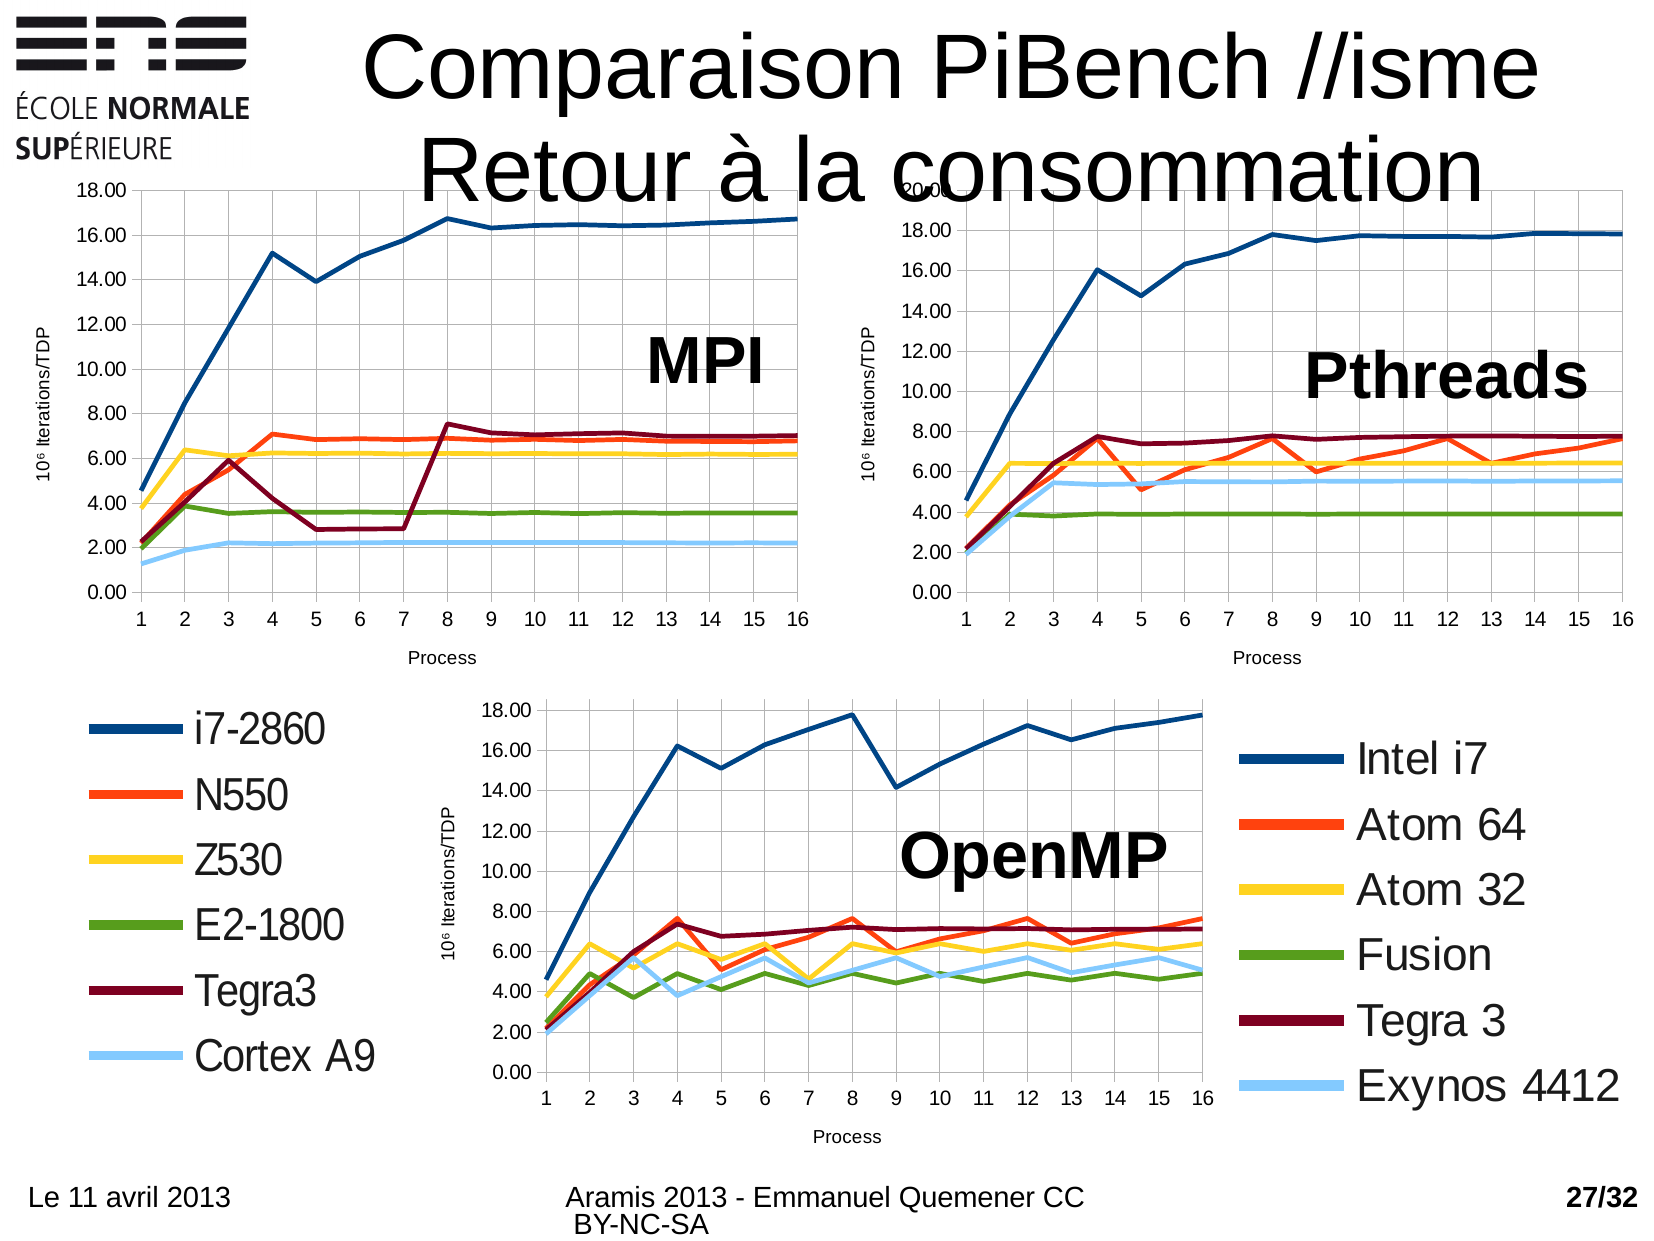

# Comparaison PiBench //isme Retour à la consommation
### Chart
| Category | i7-2860 | N550 | Z530 | E2-1800 | Tegra3 | Cortex A9 |
|---|---|---|---|---|---|---|
| 1 | 4.55466739541345 | 2.20498657714421 | 3.75290850409067 | 1.95308685377239 | 2.26731663076749 | 1.2757542897238 |
| 2 | 8.4850027576259 | 4.38409013689321 | 6.38325035107877 | 3.87011881264755 | 4.04448938321537 | 1.88697046891216 |
| 3 | 11.836070424619 | 5.4885495135773 | 6.11620795107034 | 3.53519284476968 | 5.91715976331361 | 2.21926320461607 |
| 4 | 15.1946818613485 | 7.08930755188487 | 6.24336642317538 | 3.61454492879347 | 4.21318727617443 | 2.18173884586015 |
| 5 | 13.9149794754053 | 6.84193421480253 | 6.22006593269889 | 3.584229390681 | 2.81769512538743 | 2.20945647370747 |
| 6 | 15.0506076682846 | 6.87994496044032 | 6.23577463910454 | 3.60048966659466 | 2.84090909090909 | 2.22000222000222 |
| 7 | 15.7660320838753 | 6.84193421480253 | 6.1986672865334 | 3.57730557344208 | 2.84859706594502 | 2.23763705526964 |
| 8 | 16.7399037455535 | 6.90012075211316 | 6.22529336694992 | 3.58770135973882 | 7.55001887504719 | 2.23463687150838 |
| 9 | 16.3158753467124 | 6.81419396603124 | 6.21310966138552 | 3.5329447094153 | 7.14540907466952 | 2.23788743426206 |
| 10 | 16.4304785376874 | 6.85389215400696 | 6.2165858510506 | 3.57730557344208 | 7.05218617771509 | 2.22965440356745 |
| 11 | 16.4670042402536 | 6.79844315651716 | 6.20616893191833 | 3.52845700575138 | 7.10732054015636 | 2.22990299921953 |
| 12 | 16.4183392849813 | 6.84790796411696 | 6.20674673369953 | 3.57155612700454 | 7.14285714285714 | 2.23040035686406 |
| 13 | 16.4487211119335 | 6.76910580112367 | 6.17226799987655 | 3.54308390022676 | 6.99790062981106 | 2.2202486678508 |
| 14 | 16.5467030694134 | 6.75938286834412 | 6.19233389064338 | 3.56125356125356 | 6.99300699300699 | 2.21361372440509 |
| 15 | 16.6147455867082 | 6.74775215506334 | 6.17856039542787 | 3.55214549587951 | 6.99545295557887 | 2.220495170423 |
| 16 | 16.7210099490009 | 6.78472080873872 | 6.18314474741854 | 3.5544181417502 | 7.02000702000702 | 2.20945647370747 |
### Chart
| Category | i7-2860 | N550 | Z530 | E2-1800 | Tegra3 | Cortex A9 |
|---|---|---|---|---|---|---|
| 1 | 4.57153306361288 | 2.18552960846237 | 3.75713856327021 | 1.957215274108 | 2.15726458850178 | 1.89000189000189 |
| 2 | 8.88000888000888 | 4.35568525818325 | 6.42137032042638 | 3.89453596603965 | 4.26985482493595 | 3.78644452858766 |
| 3 | 12.5762434760737 | 5.83422062105279 | 6.4158085522728 | 3.80126962405443 | 6.4246707356248 | 5.4525627044711 |
| 4 | 16.0565189466924 | 7.6593137254902 | 6.42508352608584 | 3.90137328339576 | 7.75795190069821 | 5.36480686695279 |
| 5 | 14.7557916482219 | 5.10067456421112 | 6.41642605068977 | 3.88228899759298 | 7.39371534195934 | 5.39665407447383 |
| 6 | 16.3338641839193 | 6.10677699577106 | 6.42942103063619 | 3.9000039000039 | 7.42666171555886 | 5.51419906258616 |
| 7 | 16.8669618384988 | 6.71693170559688 | 6.42075187004398 | 3.8972680151214 | 7.55572346052135 | 5.5005500550055 |
| 8 | 17.8062678062678 | 7.65433043744498 | 6.42508352608584 | 3.90137328339576 | 7.78816199376947 | 5.49903766840803 |
| 9 | 17.5047043893046 | 5.99322765275239 | 6.4281811461447 | 3.89044506691566 | 7.61324704986677 | 5.53556601162469 |
| 10 | 17.749378771743 | 6.63360918091511 | 6.42260757867694 | 3.9000039000039 | 7.71010023130301 | 5.53250345781466 |
| 11 | 17.7140073513131 | 7.04262549078296 | 6.42137032042638 | 3.9000039000039 | 7.74593338497289 | 5.53709856035438 |
| 12 | 17.7140073513131 | 7.65433043744499 | 6.42508352608584 | 3.90137328339576 | 7.77604976671851 | 5.54631170271769 |
| 13 | 17.6787766286573 | 6.42003049514485 | 6.42384531380484 | 3.89590151160979 | 7.78513040093422 | 5.52791597567717 |
| 14 | 17.8635226866738 | 6.89001808629748 | 6.42880102860817 | 3.90137328339576 | 7.77000777000777 | 5.54170130229981 |
| 15 | 17.8491744756805 | 7.18236012353659 | 6.43500643500644 | 3.90137328339576 | 7.75494377665762 | 5.54631170271769 |
| 16 | 17.8348492955235 | 7.6493536296183 | 6.43811363270562 | 3.9000039000039 | 7.77302759424796 | 5.55092978073827 |MPI
Pthreads
### Chart
| Category | i7-2860 | N550 | Z530 | E2-1800 | Tegra3 | Cortex A9 |
|---|---|---|---|---|---|---|
| 1 | 4.60564191134139 | 2.18552960846237 | 3.75713856327021 | 2.47573776985542 | 2.1137180300148 | 1.91131498470948 |
| 2 | 8.95335303071 | 4.35568525818325 | 6.39427073342285 | 4.91207387759112 | 3.9714058776807 | 3.81533765738268 |
| 3 | 12.7165792401844 | 5.83422062105279 | 5.18322707717825 | 3.71360665478313 | 6.00420294205944 | 5.70125427594071 |
| 4 | 16.2383794097349 | 7.6593137254902 | 6.39672487686305 | 4.91424640031451 | 7.37463126843658 | 3.81315538608198 |
| 5 | 15.1223016143057 | 5.10067456421112 | 5.60931145701865 | 4.11522633744856 | 6.76361176868448 | 4.75624256837099 |
| 6 | 16.2979260889052 | 6.10677699577106 | 6.39856672105449 | 4.91859721607398 | 6.87049124012367 | 5.68990042674253 |
| 7 | 17.0612070804009 | 6.71693170559688 | 4.63671349747299 | 4.31667098333765 | 7.06214689265537 | 4.44345700955343 |
| 8 | 17.7920113868873 | 7.65433043744498 | 6.40102416386622 | 4.92077551422104 | 7.2202166064982 | 5.0709939148073 |
| 9 | 14.172335600907 | 5.99322765275239 | 5.93647966755714 | 4.4408917310596 | 7.0997515086972 | 5.6980056980057 |
| 10 | 15.3362472203052 | 6.63360918091511 | 6.39549756971092 | 4.92077551422104 | 7.14796283059328 | 4.76417341591234 |
| 11 | 16.3278634990611 | 7.04262549078296 | 6.01142170123234 | 4.516711833785 | 7.13266761768902 | 5.23971705527902 |
| 12 | 17.2532781228433 | 7.65433043744499 | 6.39549756971092 | 4.92295574262787 | 7.15051841258491 | 5.70939194975735 |
| 13 | 16.5405450109581 | 6.42003049514485 | 6.06943432872056 | 4.58379171250458 | 7.08466170740347 | 4.95049504950495 |
| 14 | 17.1137637444915 | 6.89001808629748 | 6.39795265515035 | 4.92513790386131 | 7.11237553342817 | 5.33902829684997 |
| 15 | 17.408713060887 | 7.18236012353659 | 6.11396429444852 | 4.62770142070434 | 7.10984713828653 | 5.70450656018254 |
| 16 | 17.7777777777778 | 7.6493536296183 | 6.39979520655339 | 4.92513790386131 | 7.13266761768902 | 5.08130081300813 |
OpenMP
Le 11 avril 2013
Aramis 2013 - Emmanuel Quemener CC BY-NC-SA
27